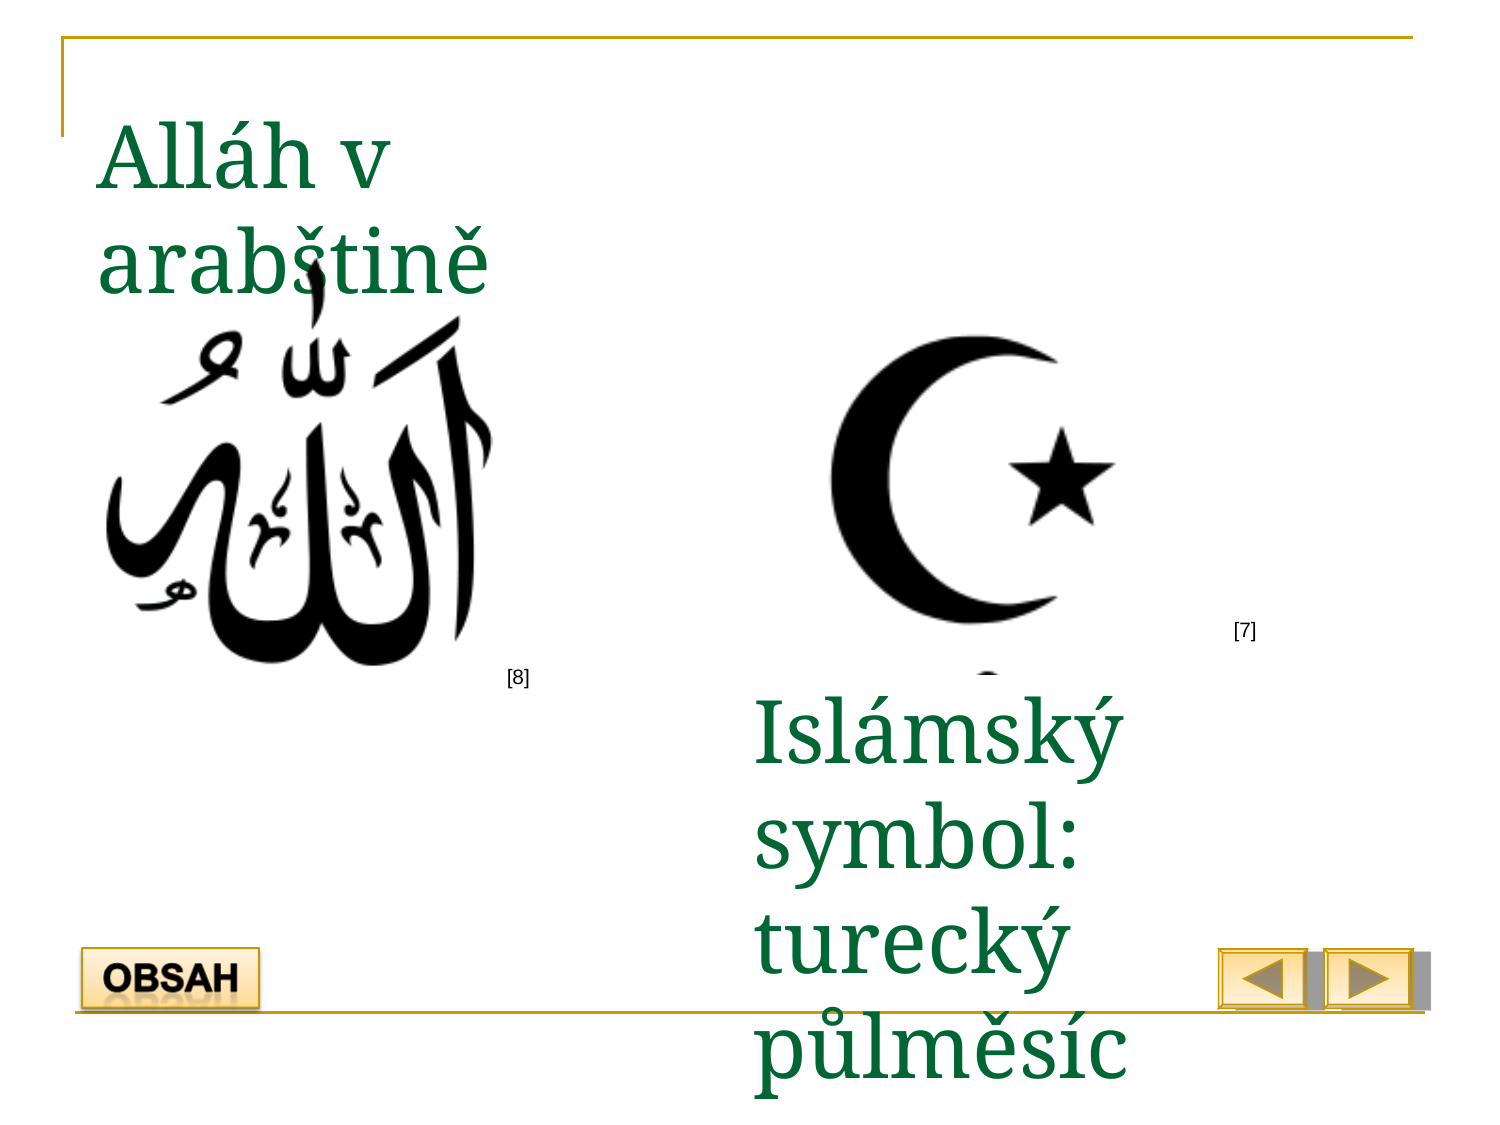

# Alláh v arabštině
[7]
[8]
Islámský symbol: turecký půlměsíc